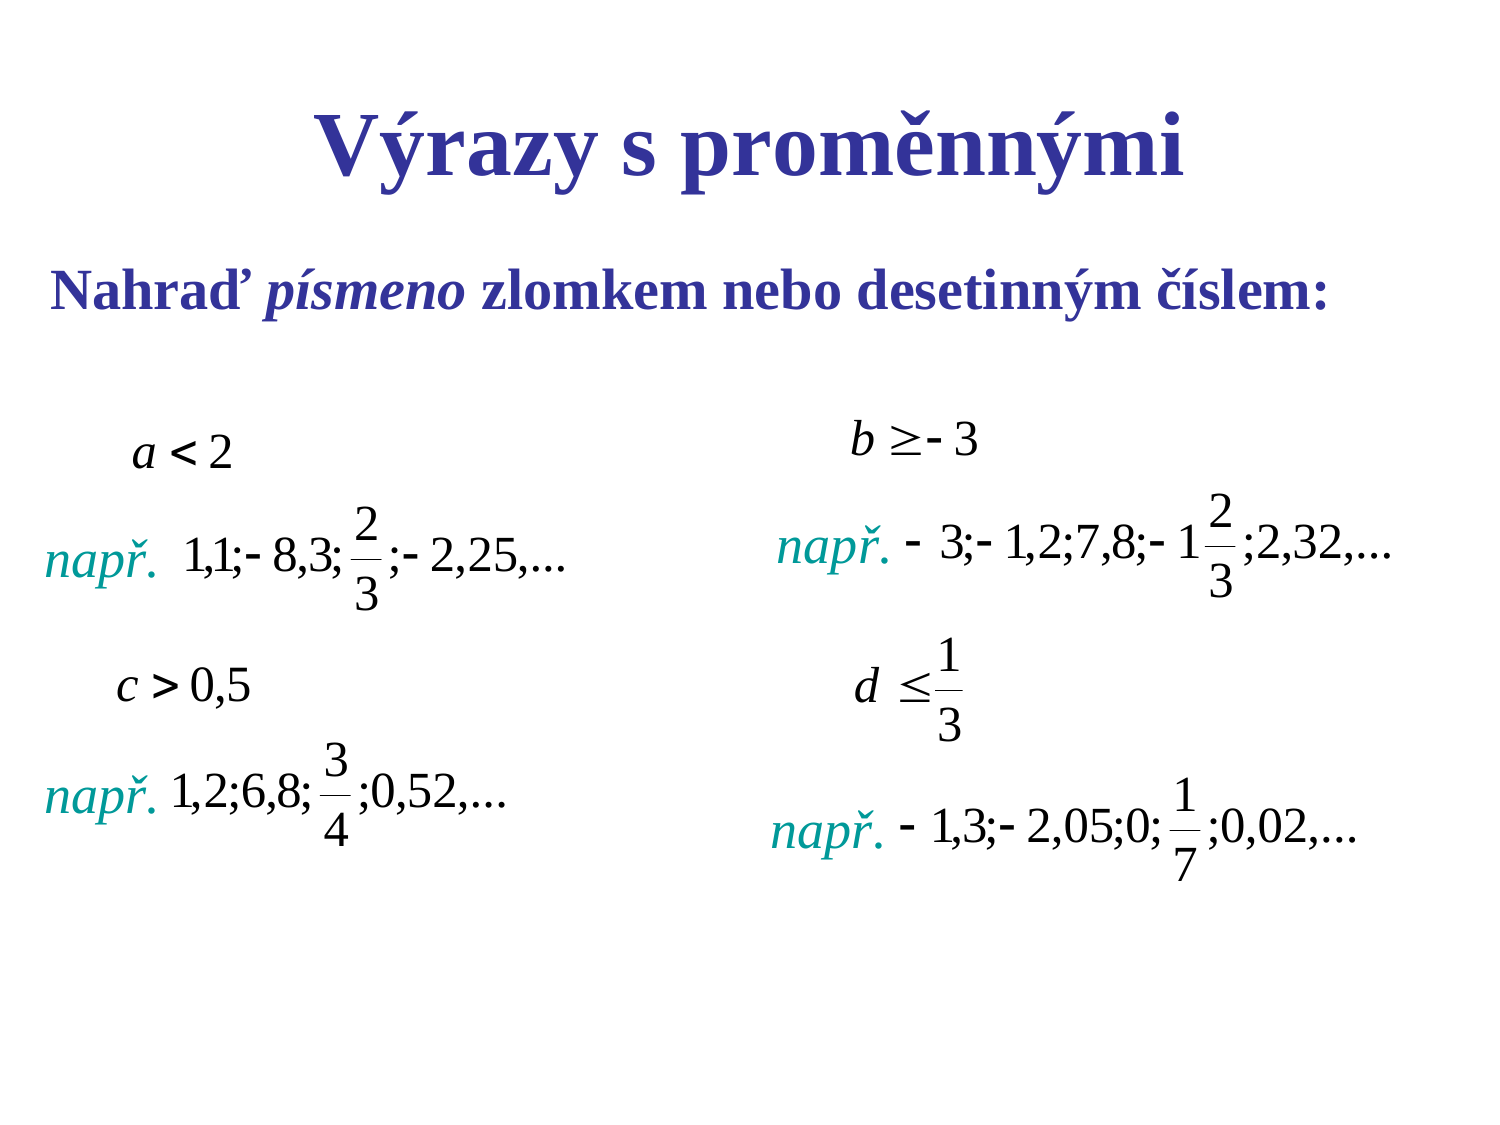

# Výrazy s proměnnými
Nahraď písmeno zlomkem nebo desetinným číslem:
např.
např.
např.
např.